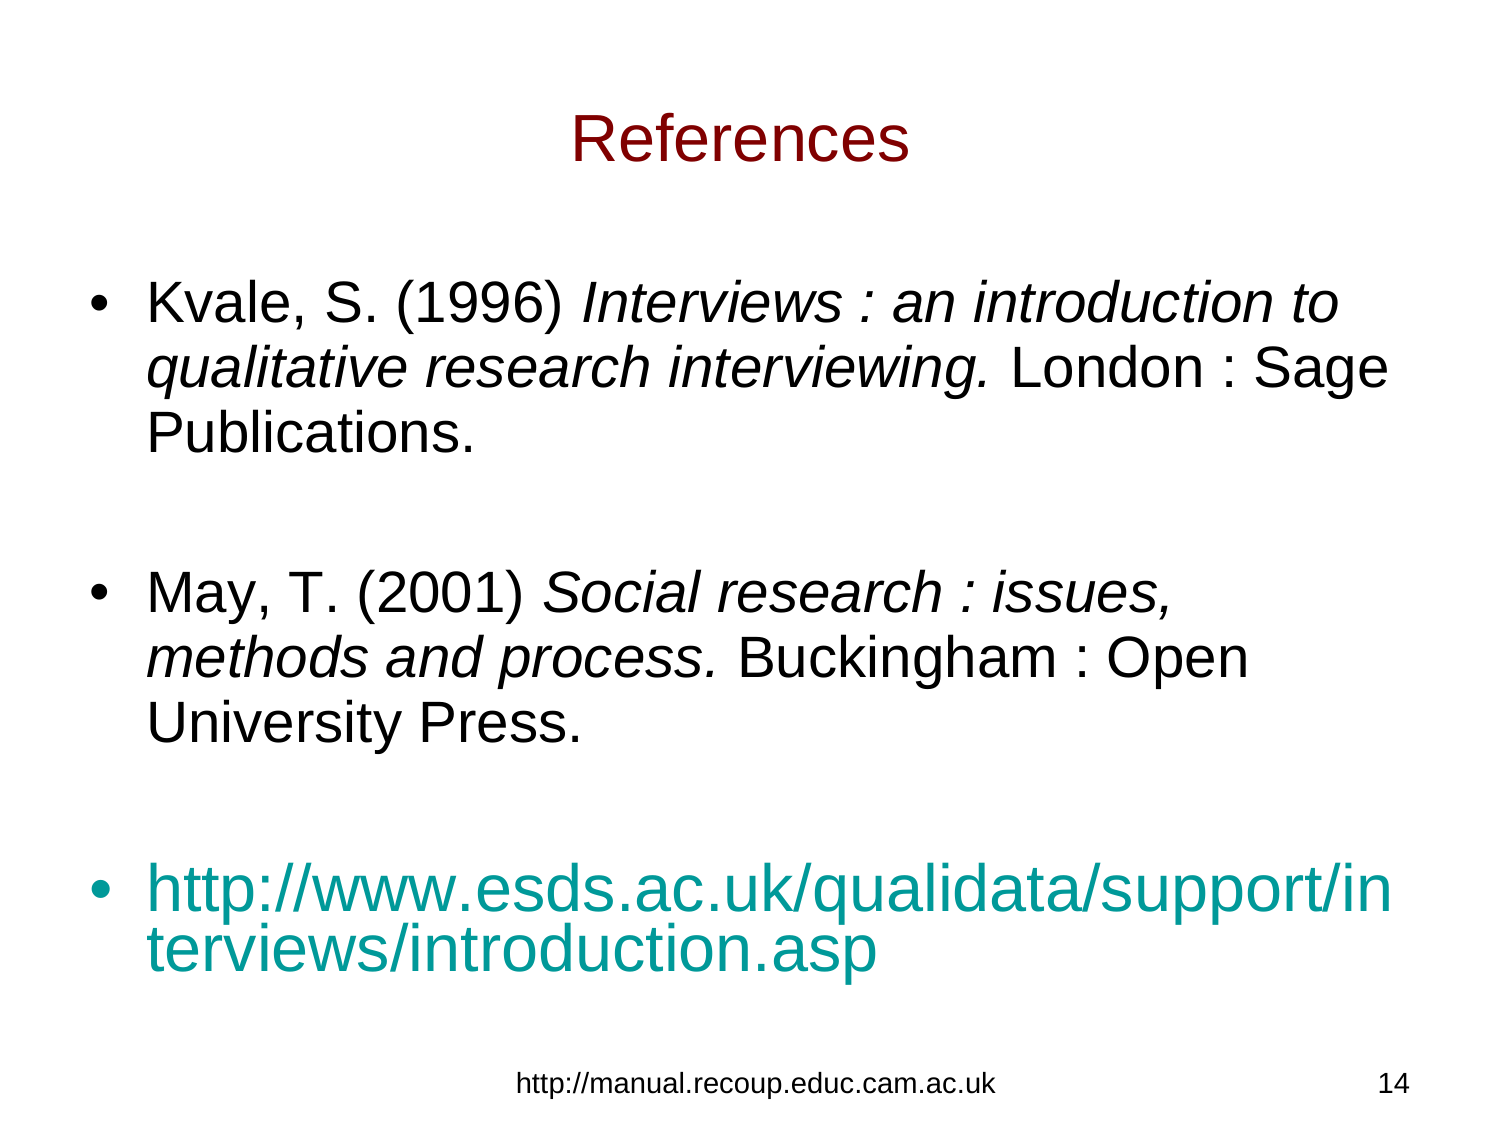

# References
Kvale, S. (1996) Interviews : an introduction to qualitative research interviewing. London : Sage Publications.
May, T. (2001) Social research : issues, methods and process. Buckingham : Open University Press.
http://www.esds.ac.uk/qualidata/support/interviews/introduction.asp
http://manual.recoup.educ.cam.ac.uk
14